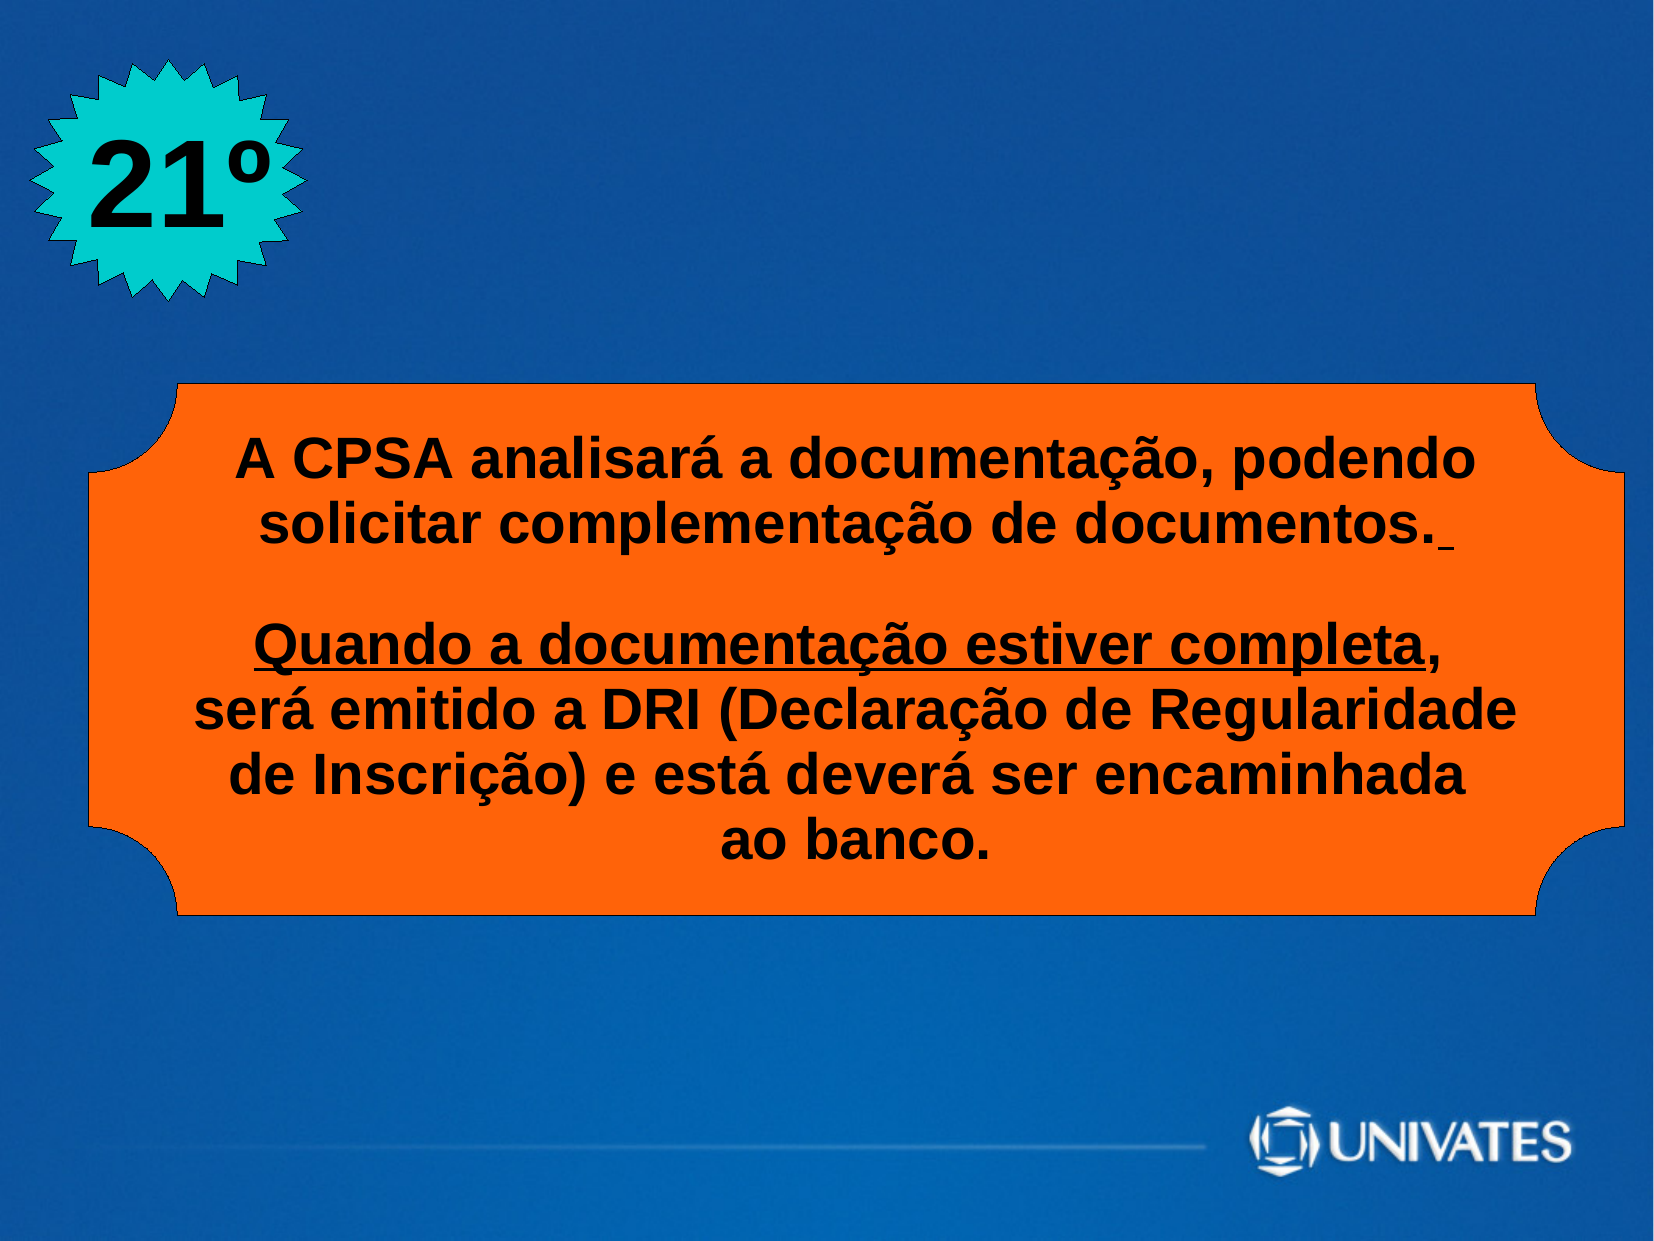

# 21º
A CPSA analisará a documentação, podendo
solicitar complementação de documentos.
Quando a documentação estiver completa,
 será emitido a DRI (Declaração de Regularidade
de Inscrição) e está deverá ser encaminhada
ao banco.